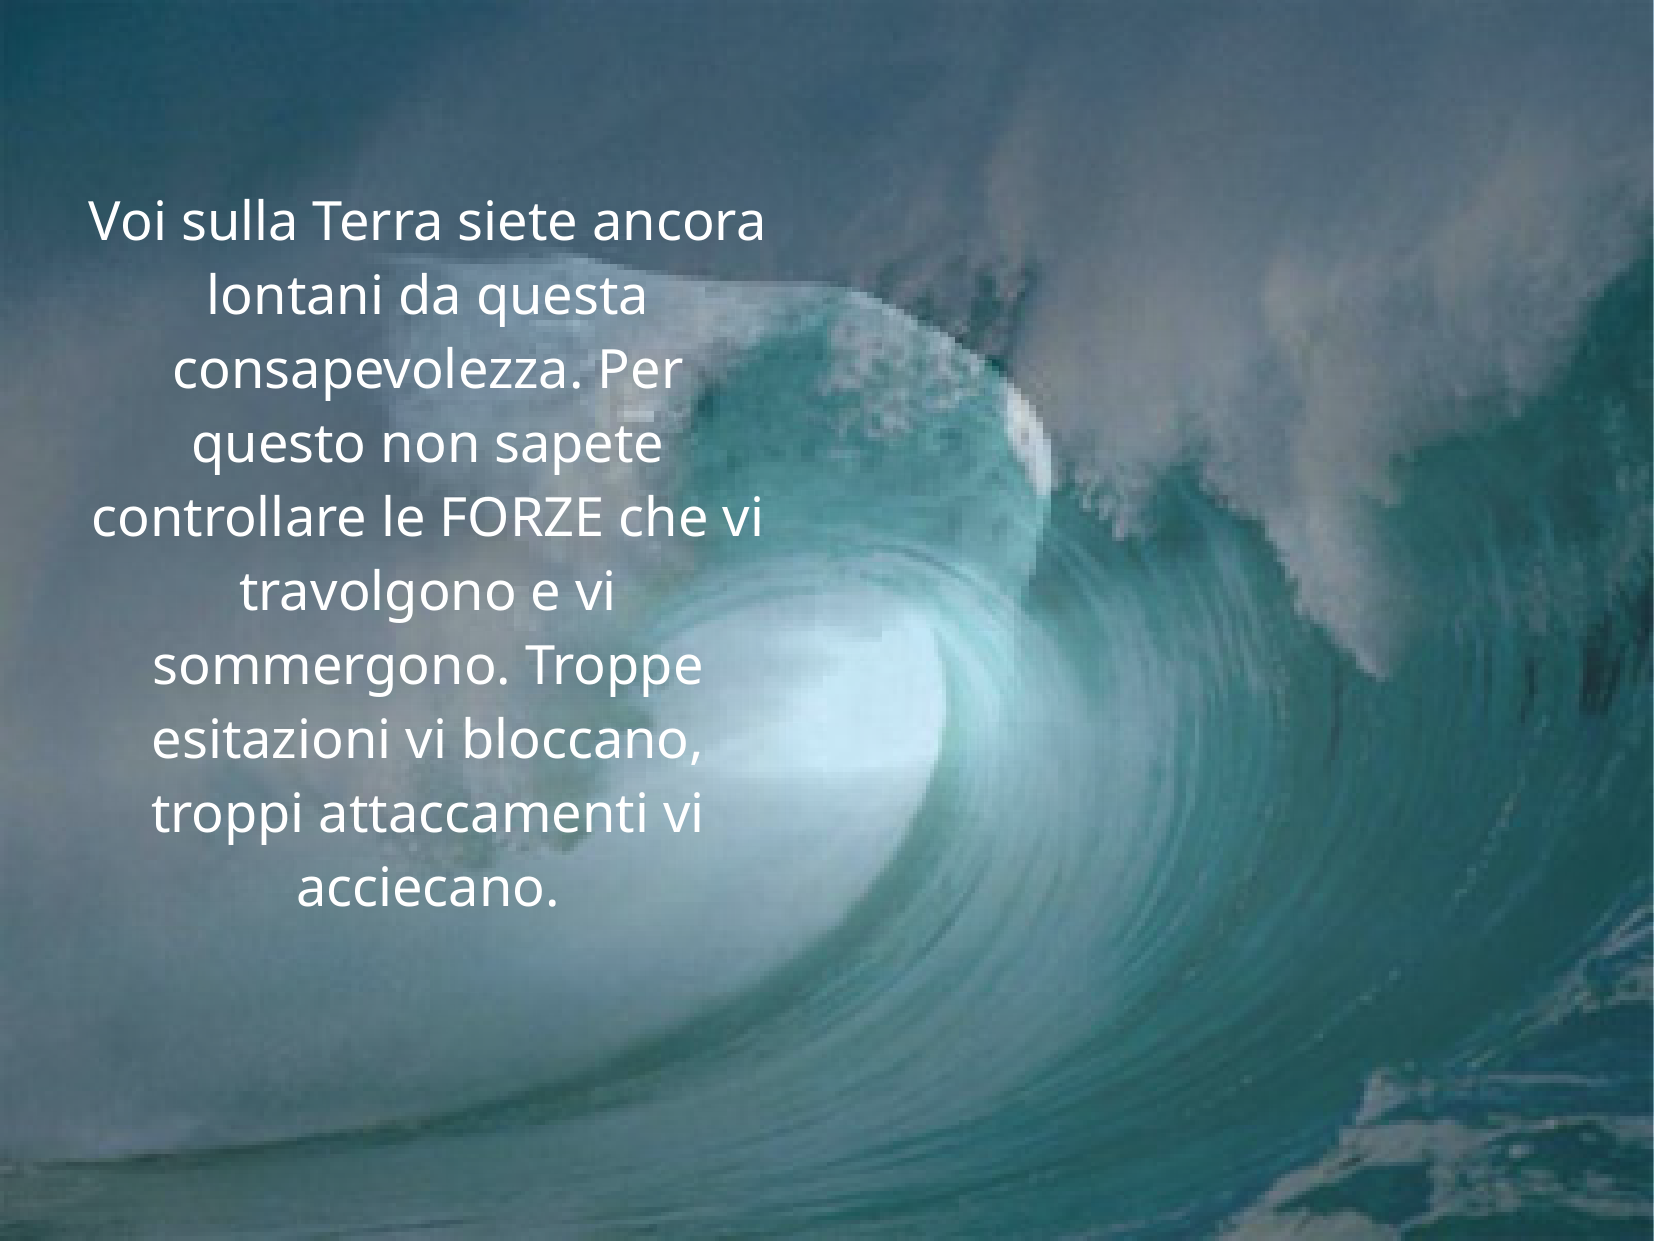

# Voi sulla Terra siete ancora lontani da questa consapevolezza. Per questo non sapete controllare le FORZE che vi travolgono e vi sommergono. Troppe esitazioni vi bloccano, troppi attaccamenti vi acciecano.